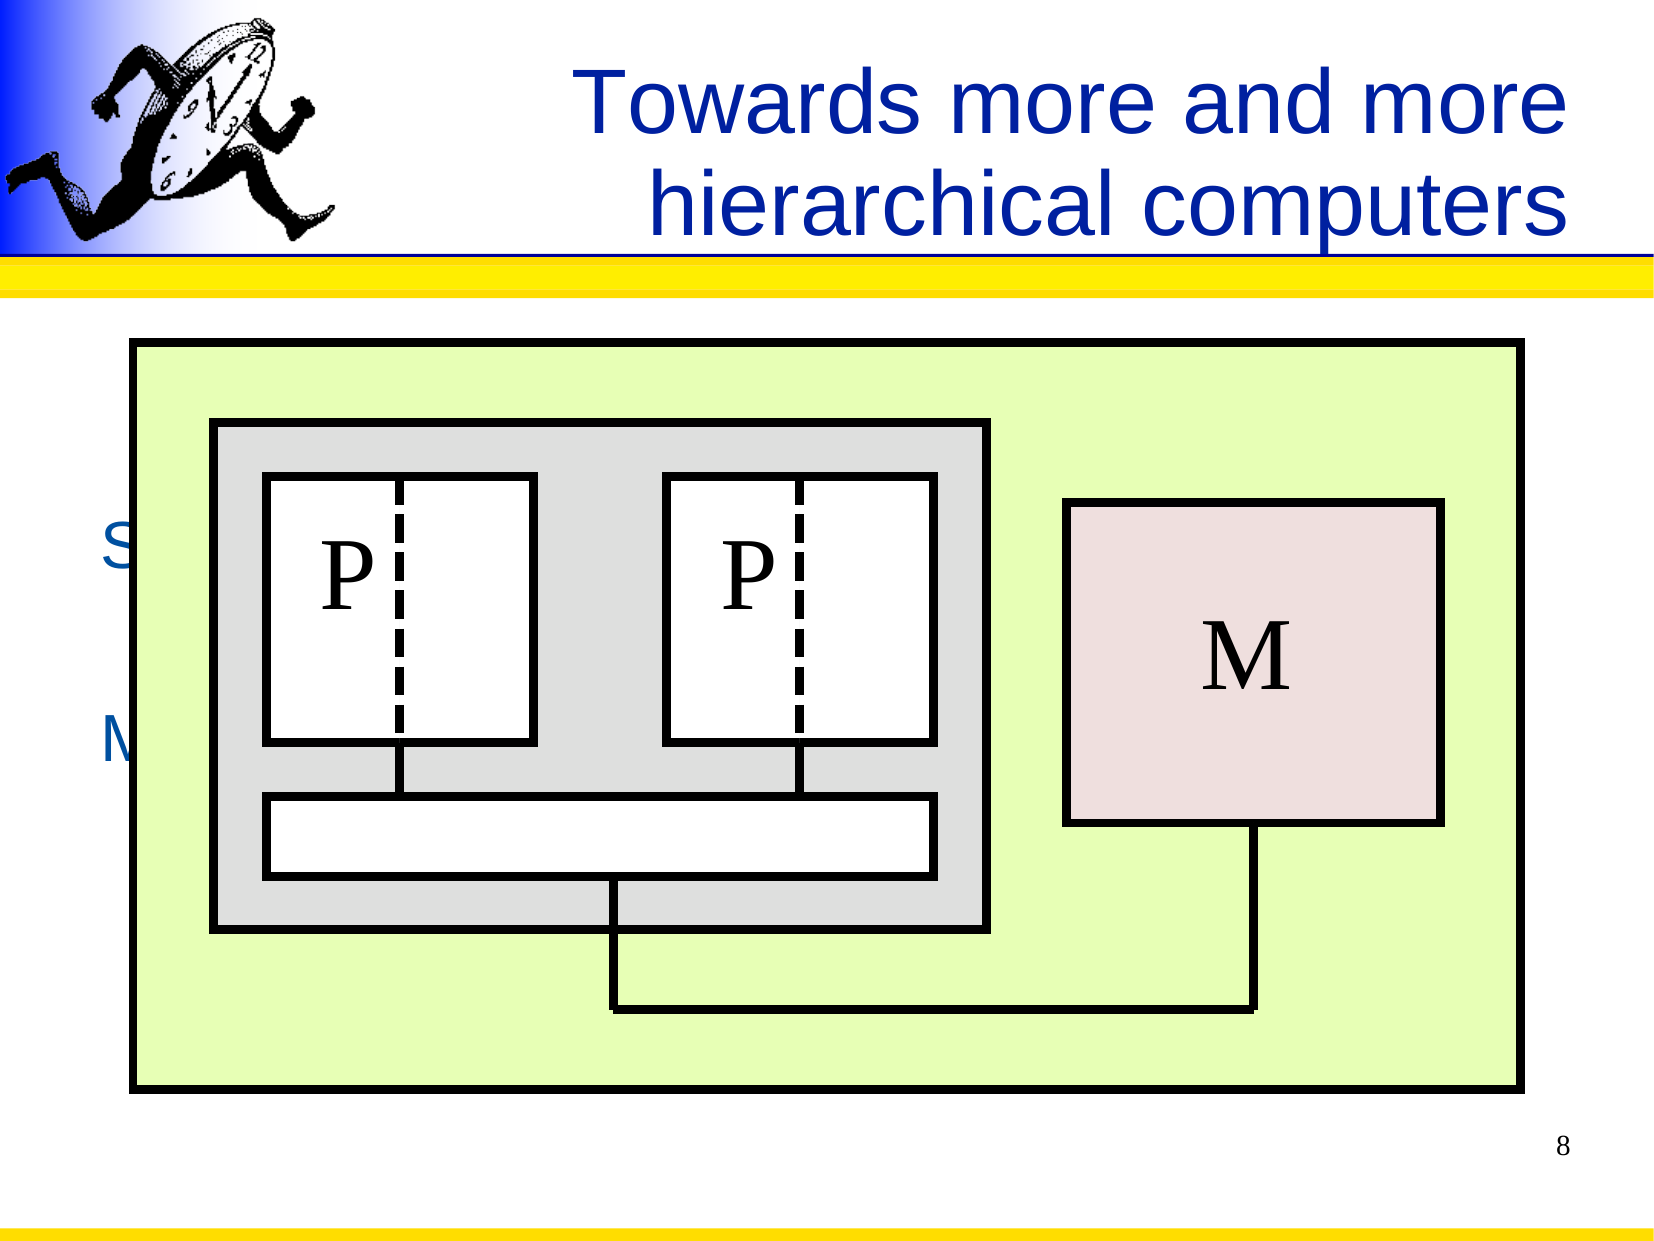

# Towards more and more hierarchical computers
SMT
(HyperThreading)
Multi-Core
8